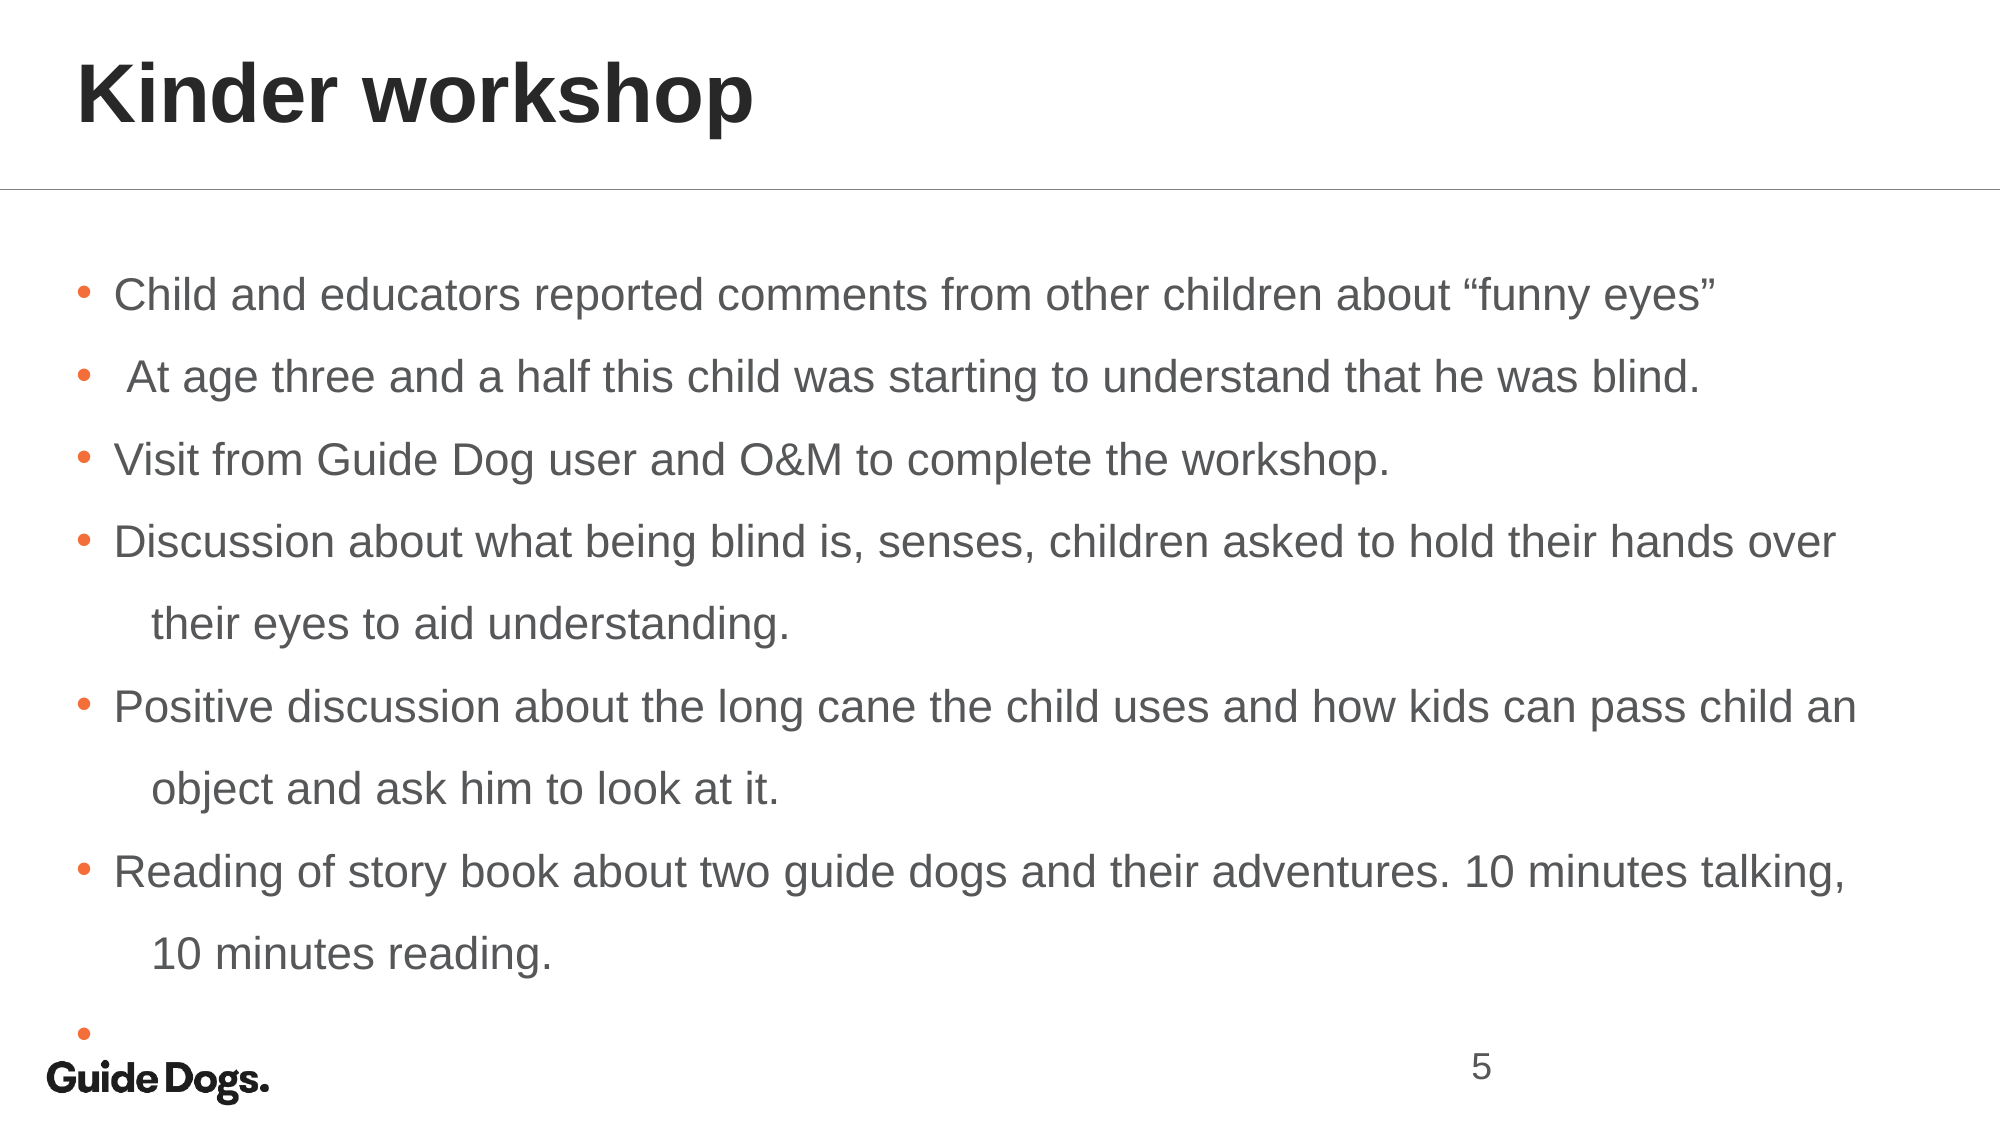

# Kinder workshop
Child and educators reported comments from other children about “funny eyes”
 At age three and a half this child was starting to understand that he was blind.
Visit from Guide Dog user and O&M to complete the workshop.
Discussion about what being blind is, senses, children asked to hold their hands over their eyes to aid understanding.
Positive discussion about the long cane the child uses and how kids can pass child an object and ask him to look at it.
Reading of story book about two guide dogs and their adventures. 10 minutes talking, 10 minutes reading.